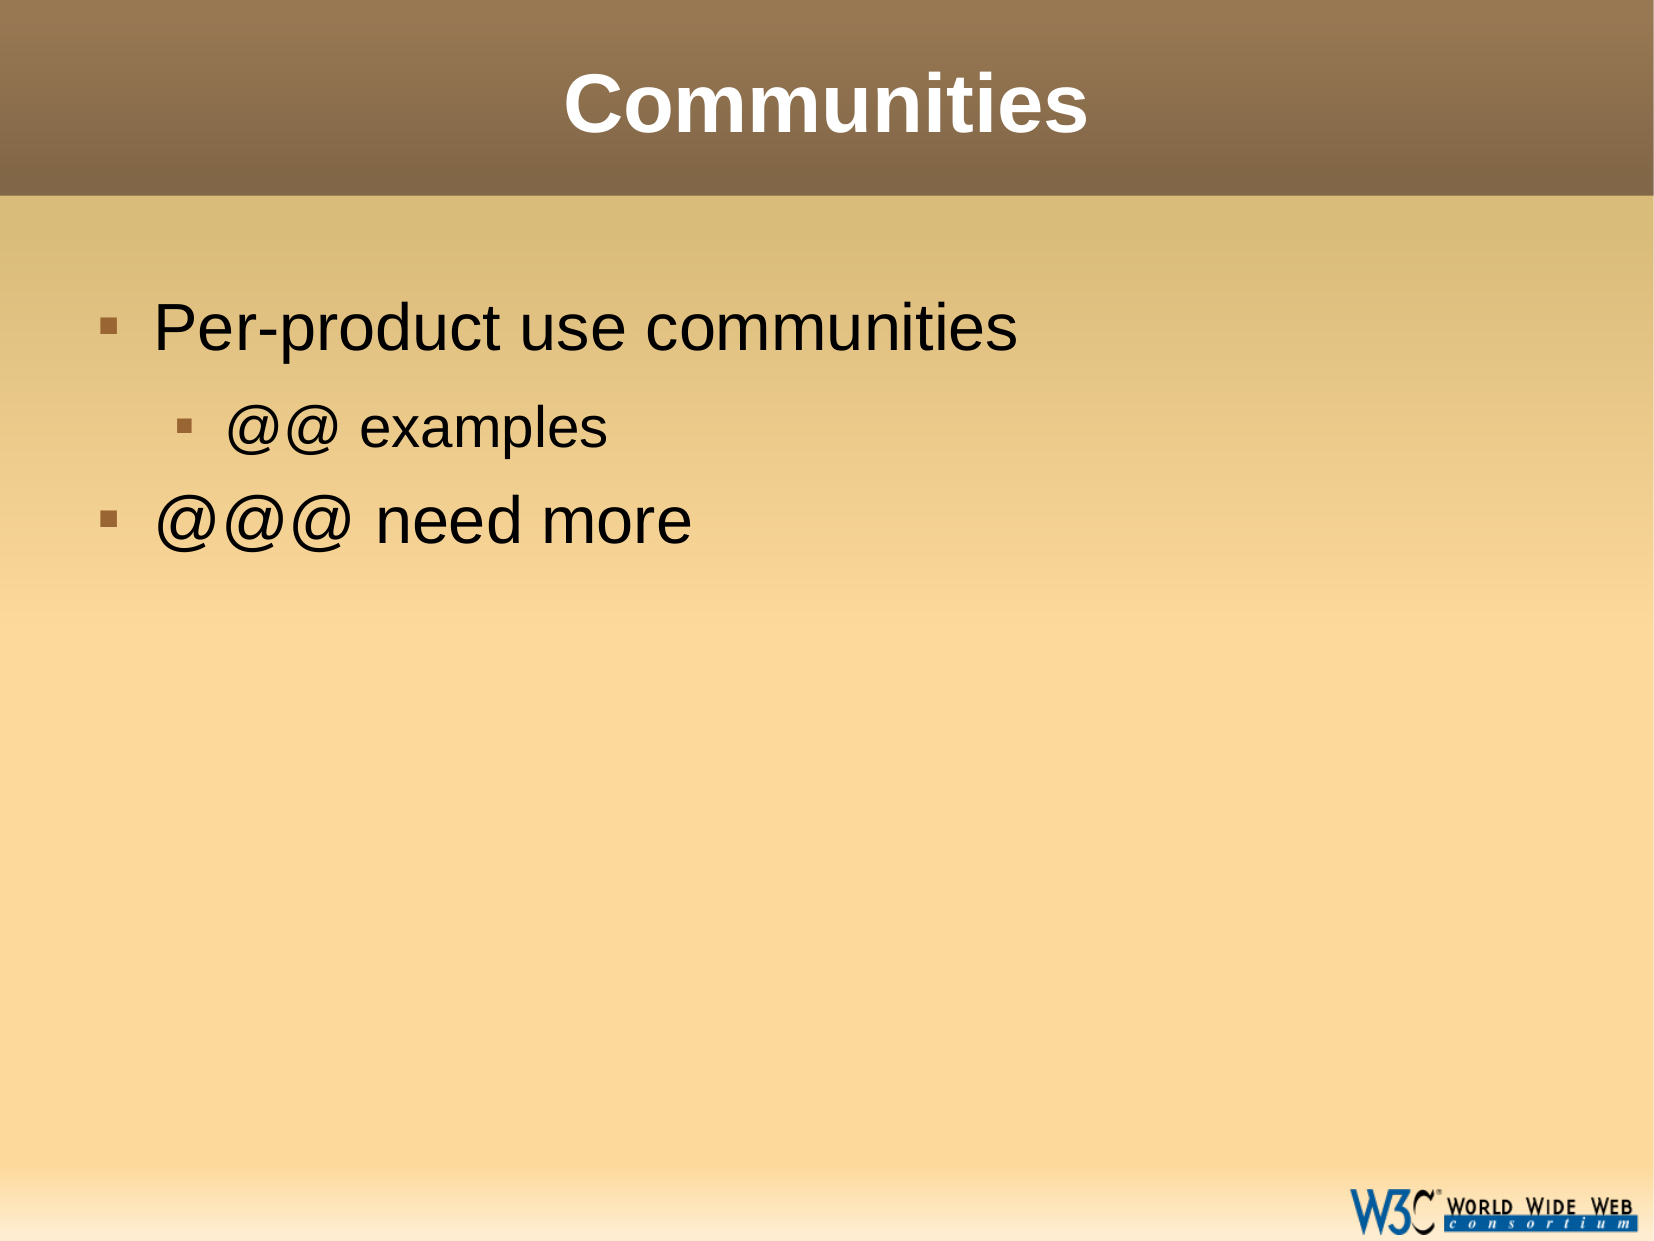

# Communities
Per-product use communities
@@ examples
@@@ need more